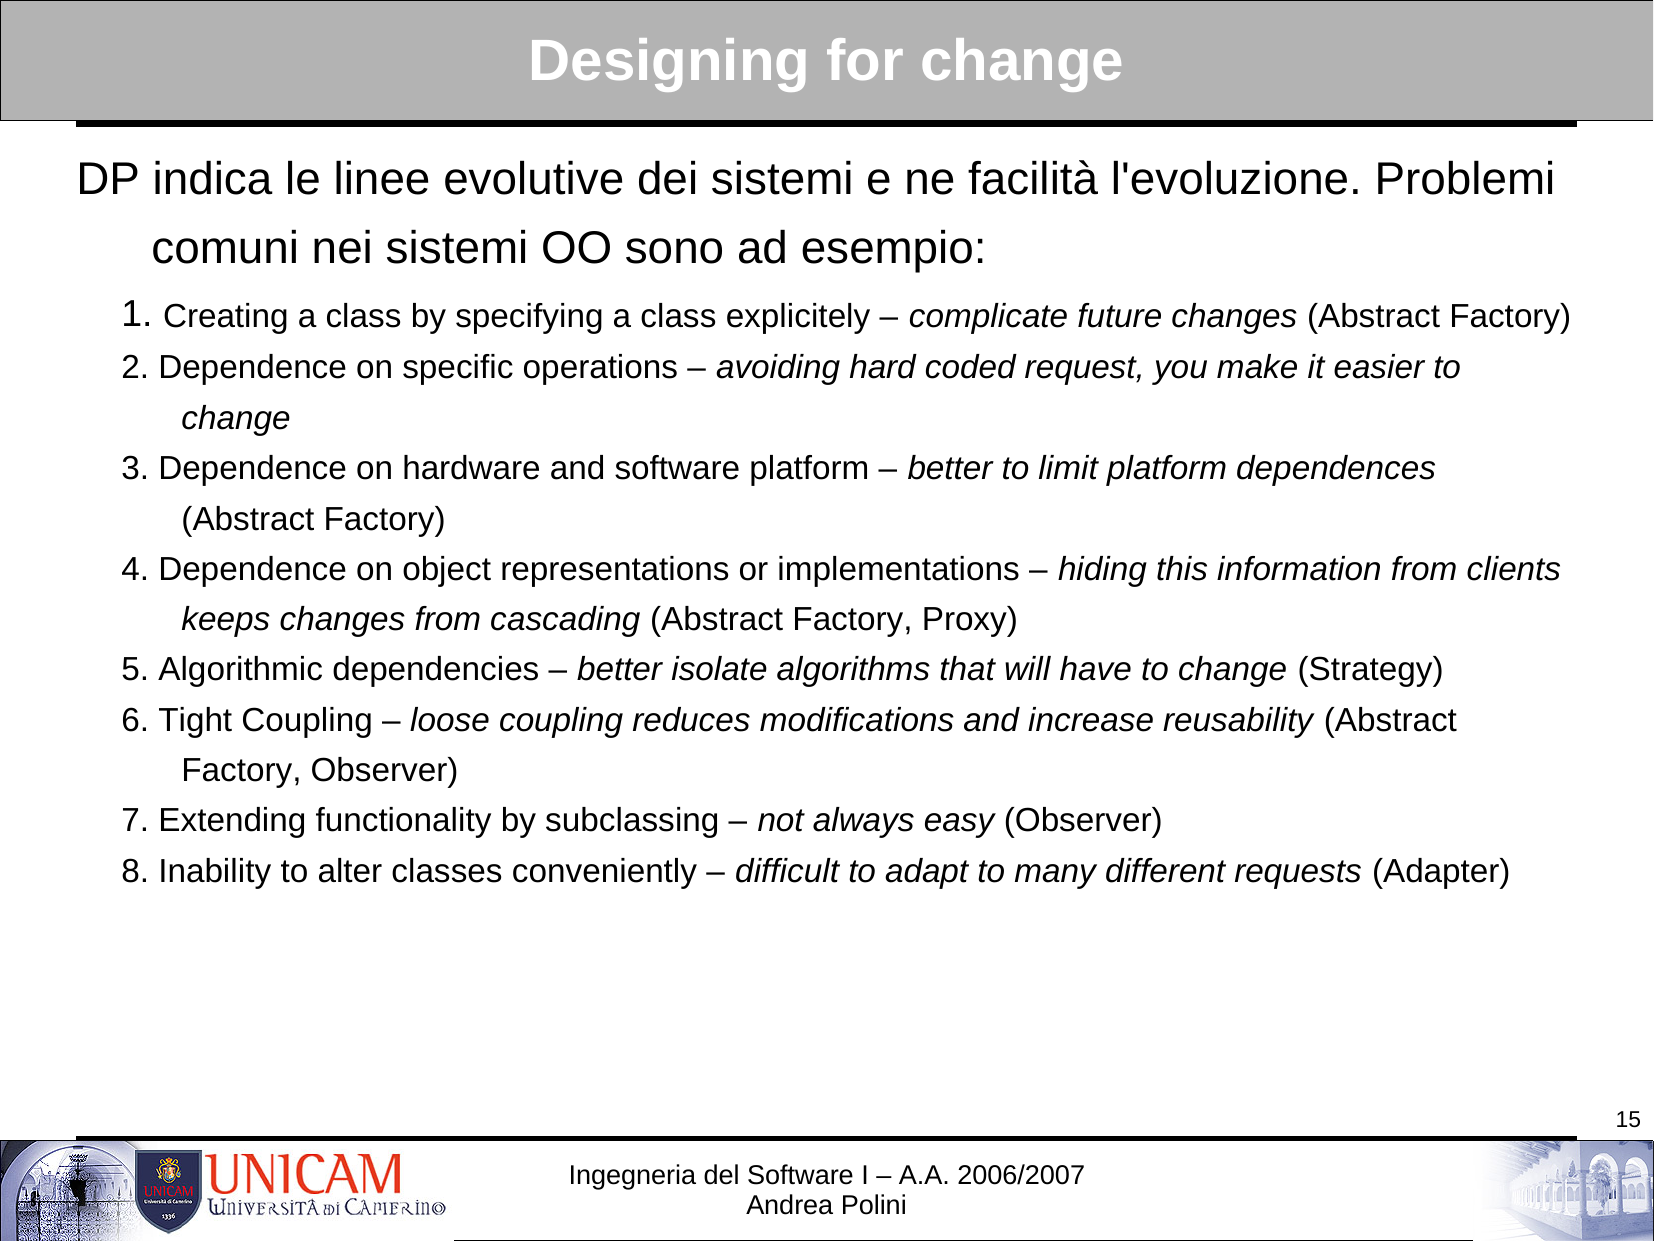

# Designing for change
DP indica le linee evolutive dei sistemi e ne facilità l'evoluzione. Problemi comuni nei sistemi OO sono ad esempio:
1. Creating a class by specifying a class explicitely – complicate future changes (Abstract Factory)
2. Dependence on specific operations – avoiding hard coded request, you make it easier to change
3. Dependence on hardware and software platform – better to limit platform dependences (Abstract Factory)
4. Dependence on object representations or implementations – hiding this information from clients keeps changes from cascading (Abstract Factory, Proxy)
5. Algorithmic dependencies – better isolate algorithms that will have to change (Strategy)
6. Tight Coupling – loose coupling reduces modifications and increase reusability (Abstract Factory, Observer)
7. Extending functionality by subclassing – not always easy (Observer)
8. Inability to alter classes conveniently – difficult to adapt to many different requests (Adapter)
15